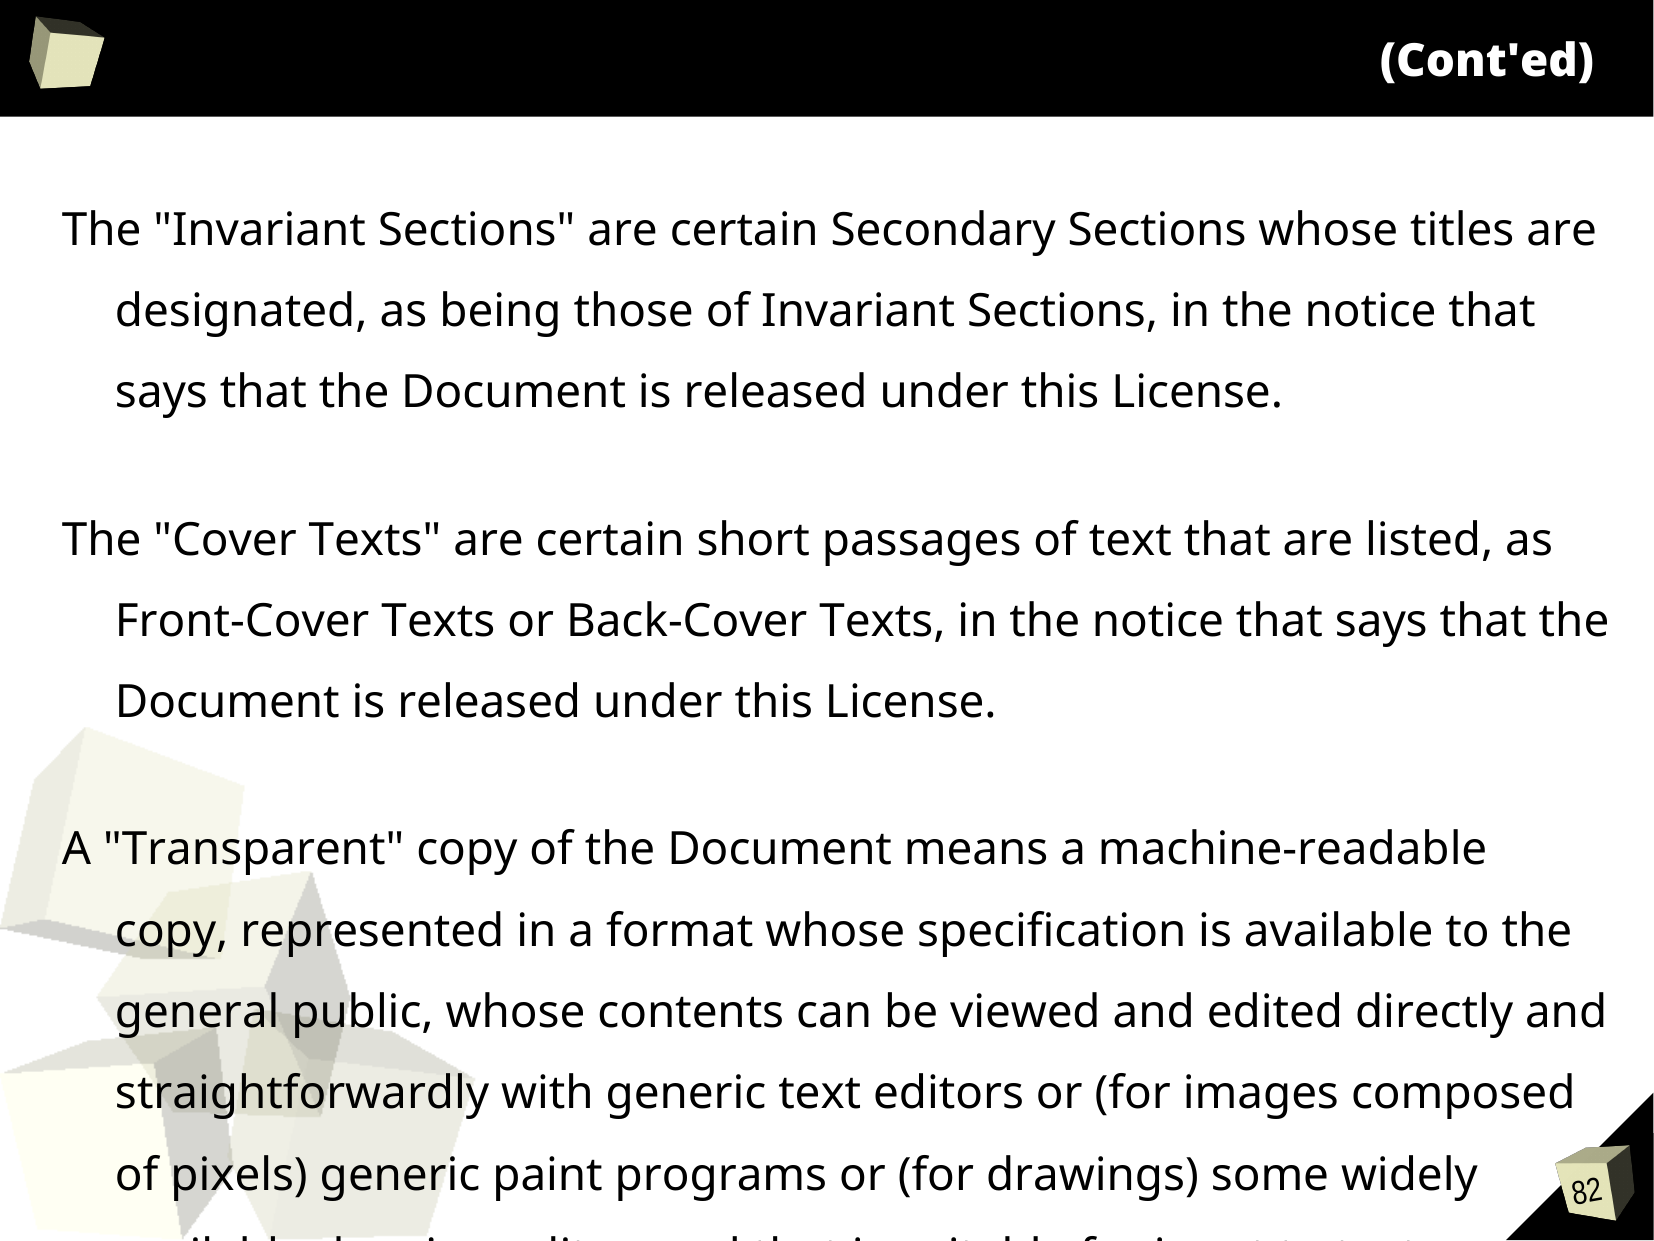

# (Cont'ed)
The "Invariant Sections" are certain Secondary Sections whose titles are designated, as being those of Invariant Sections, in the notice that says that the Document is released under this License.
The "Cover Texts" are certain short passages of text that are listed, as Front-Cover Texts or Back-Cover Texts, in the notice that says that the Document is released under this License.
A "Transparent" copy of the Document means a machine-readable copy, represented in a format whose specification is available to the general public, whose contents can be viewed and edited directly and straightforwardly with generic text editors or (for images composed of pixels) generic paint programs or (for drawings) some widely available drawing editor, and that is suitable for input to text formatters or for automatic translation to a variety of formats suitable for input to text formatters. A copy made in an otherwise Transparent file format whose markup has been designed to thwart or discourage subsequent modification by readers is not Transparent. A copy that is not "Transparent" is called "Opaque".